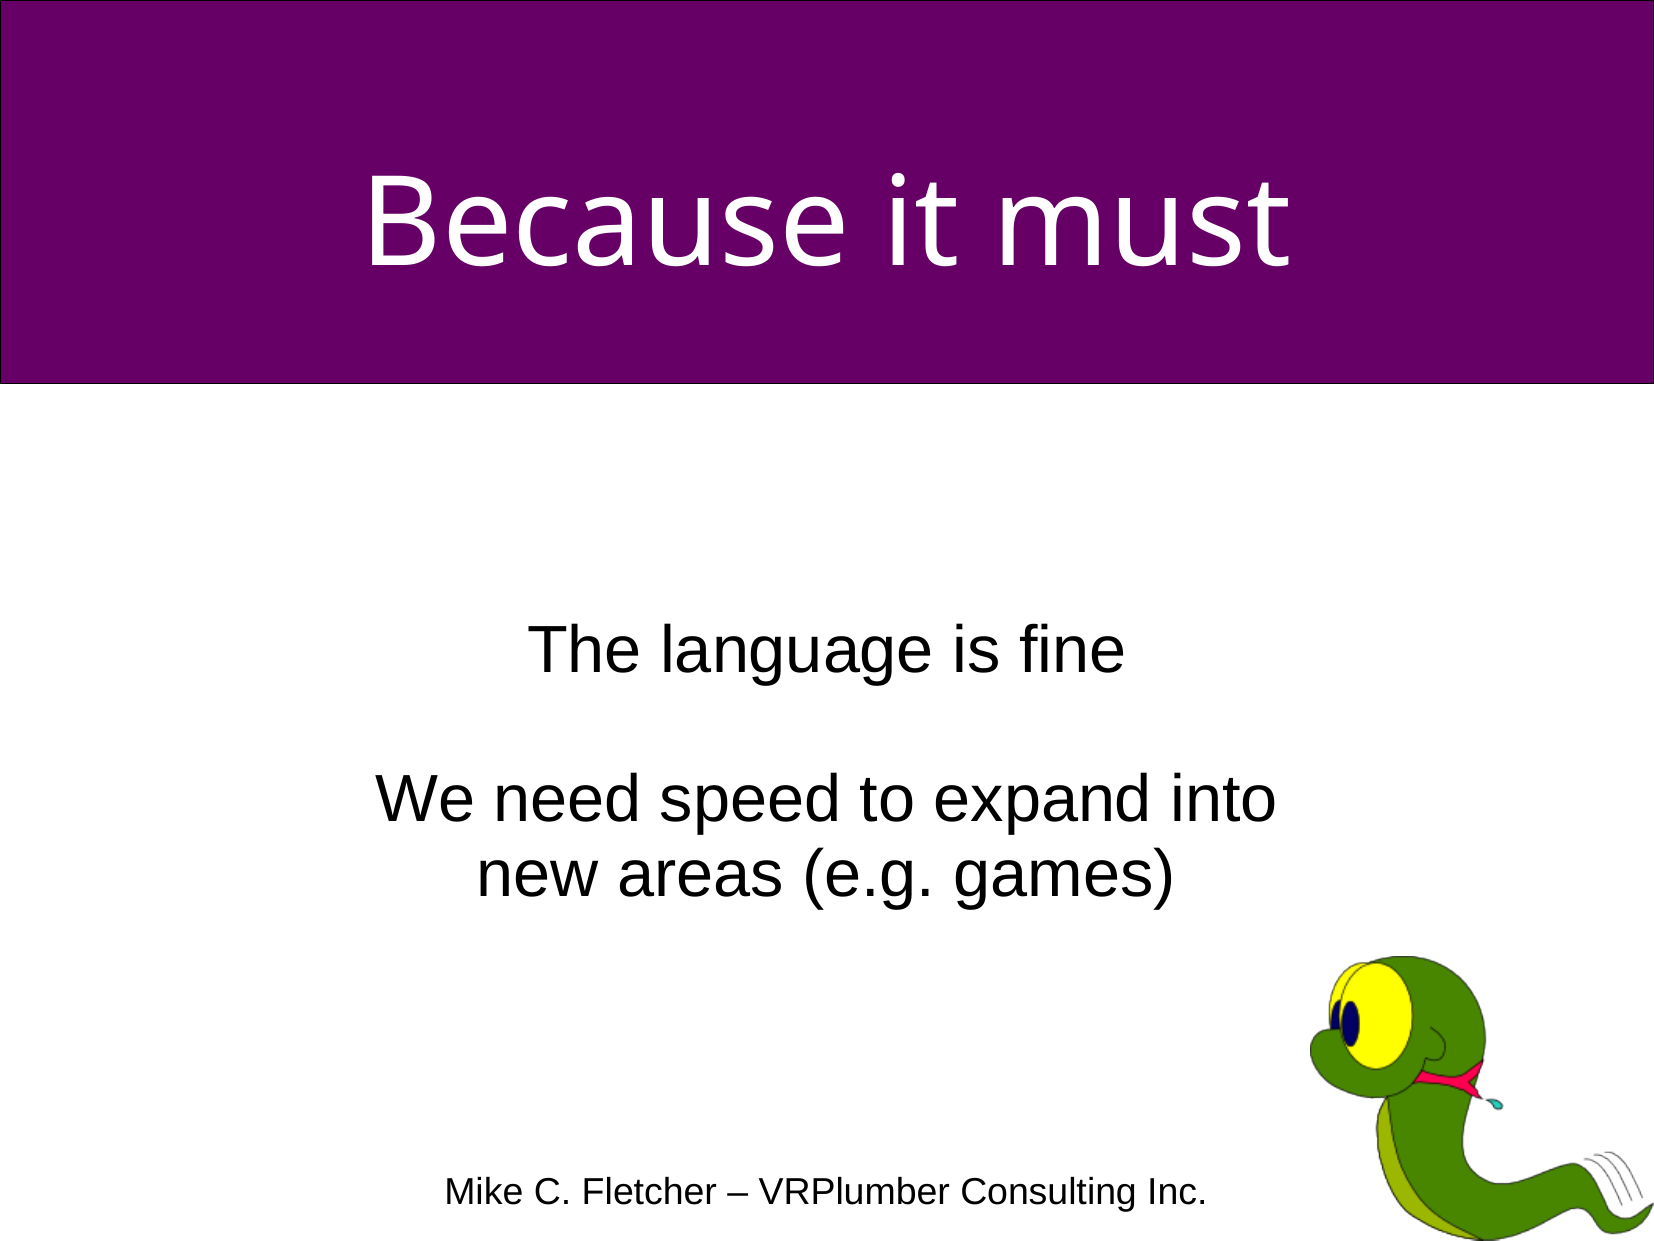

# Because it must
The language is fine
We need speed to expand into
new areas (e.g. games)